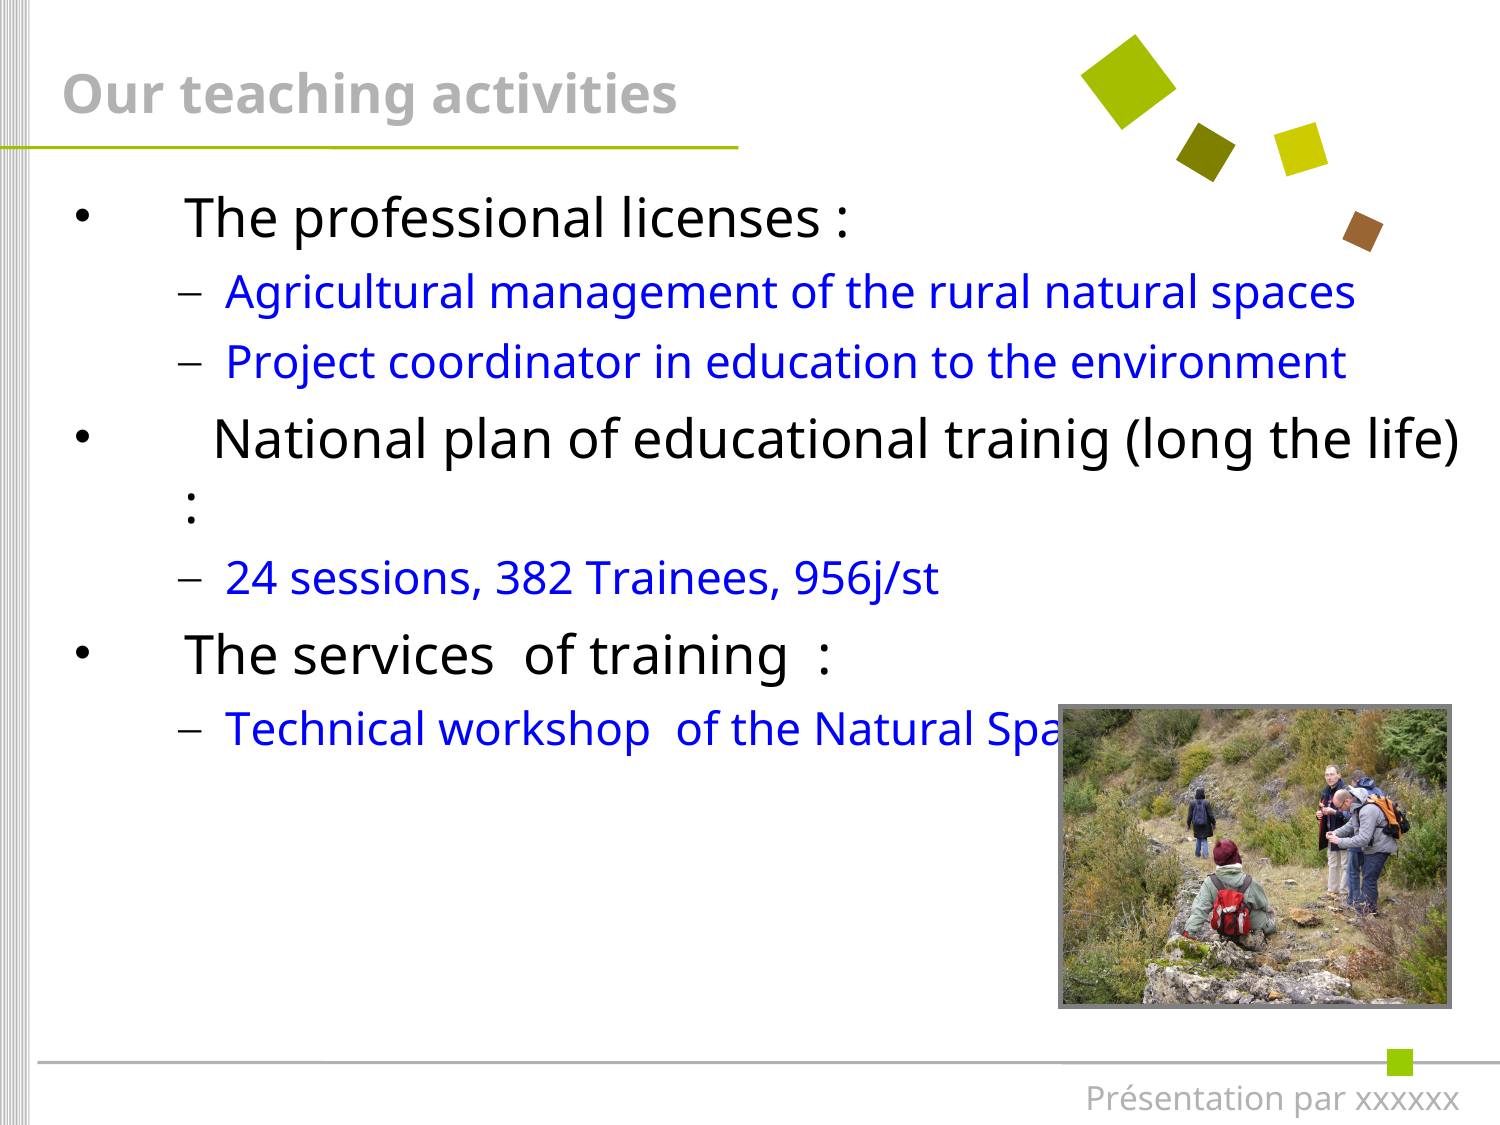

Our teaching activities
# The professional licenses :
Agricultural management of the rural natural spaces
Project coordinator in education to the environment
 National plan of educational trainig (long the life) :
24 sessions, 382 Trainees, 956j/st
The services of training :
Technical workshop of the Natural Spaces
Présentation par xxxxxx